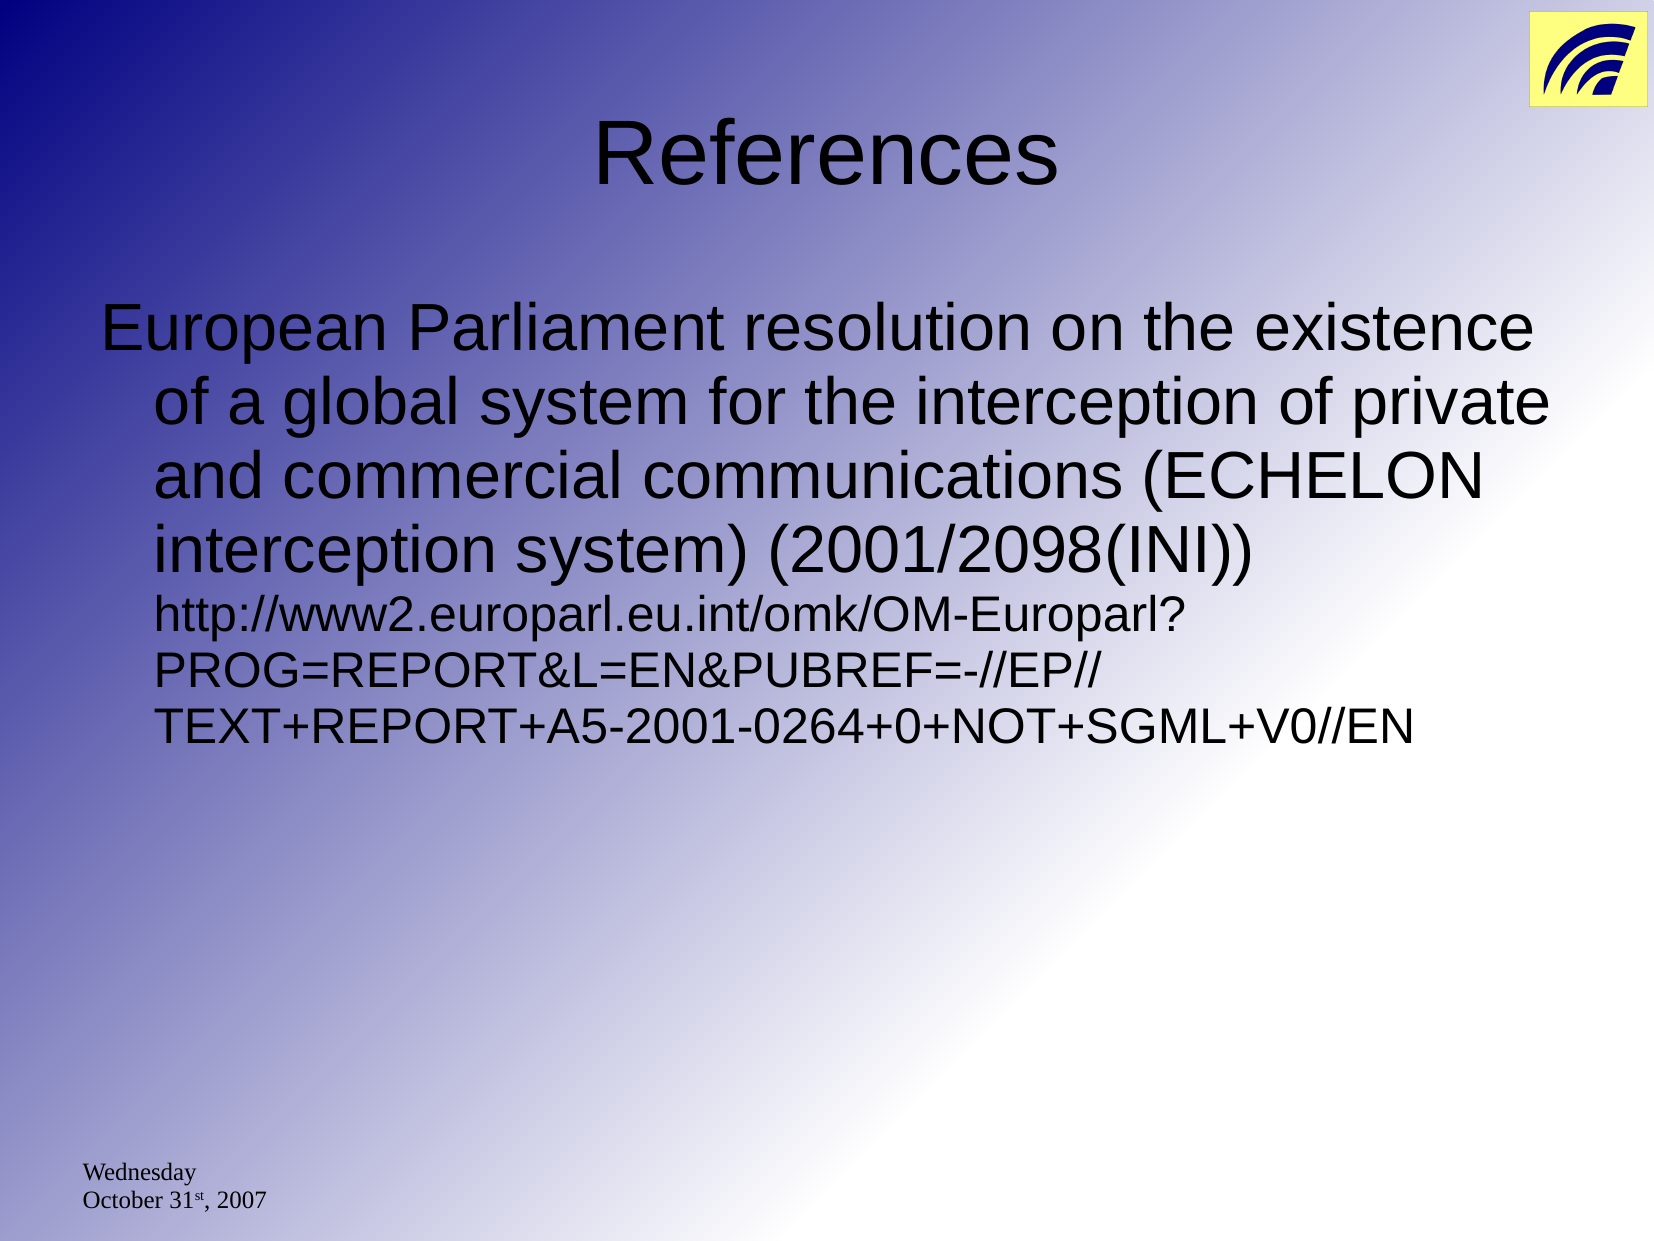

# References
European Parliament resolution on the existence of a global system for the interception of private and commercial communications (ECHELON interception system) (2001/2098(INI))
http://www2.europarl.eu.int/omk/OM-Europarl?PROG=REPORT&L=EN&PUBREF=-//EP//TEXT+REPORT+A5-2001-0264+0+NOT+SGML+V0//EN